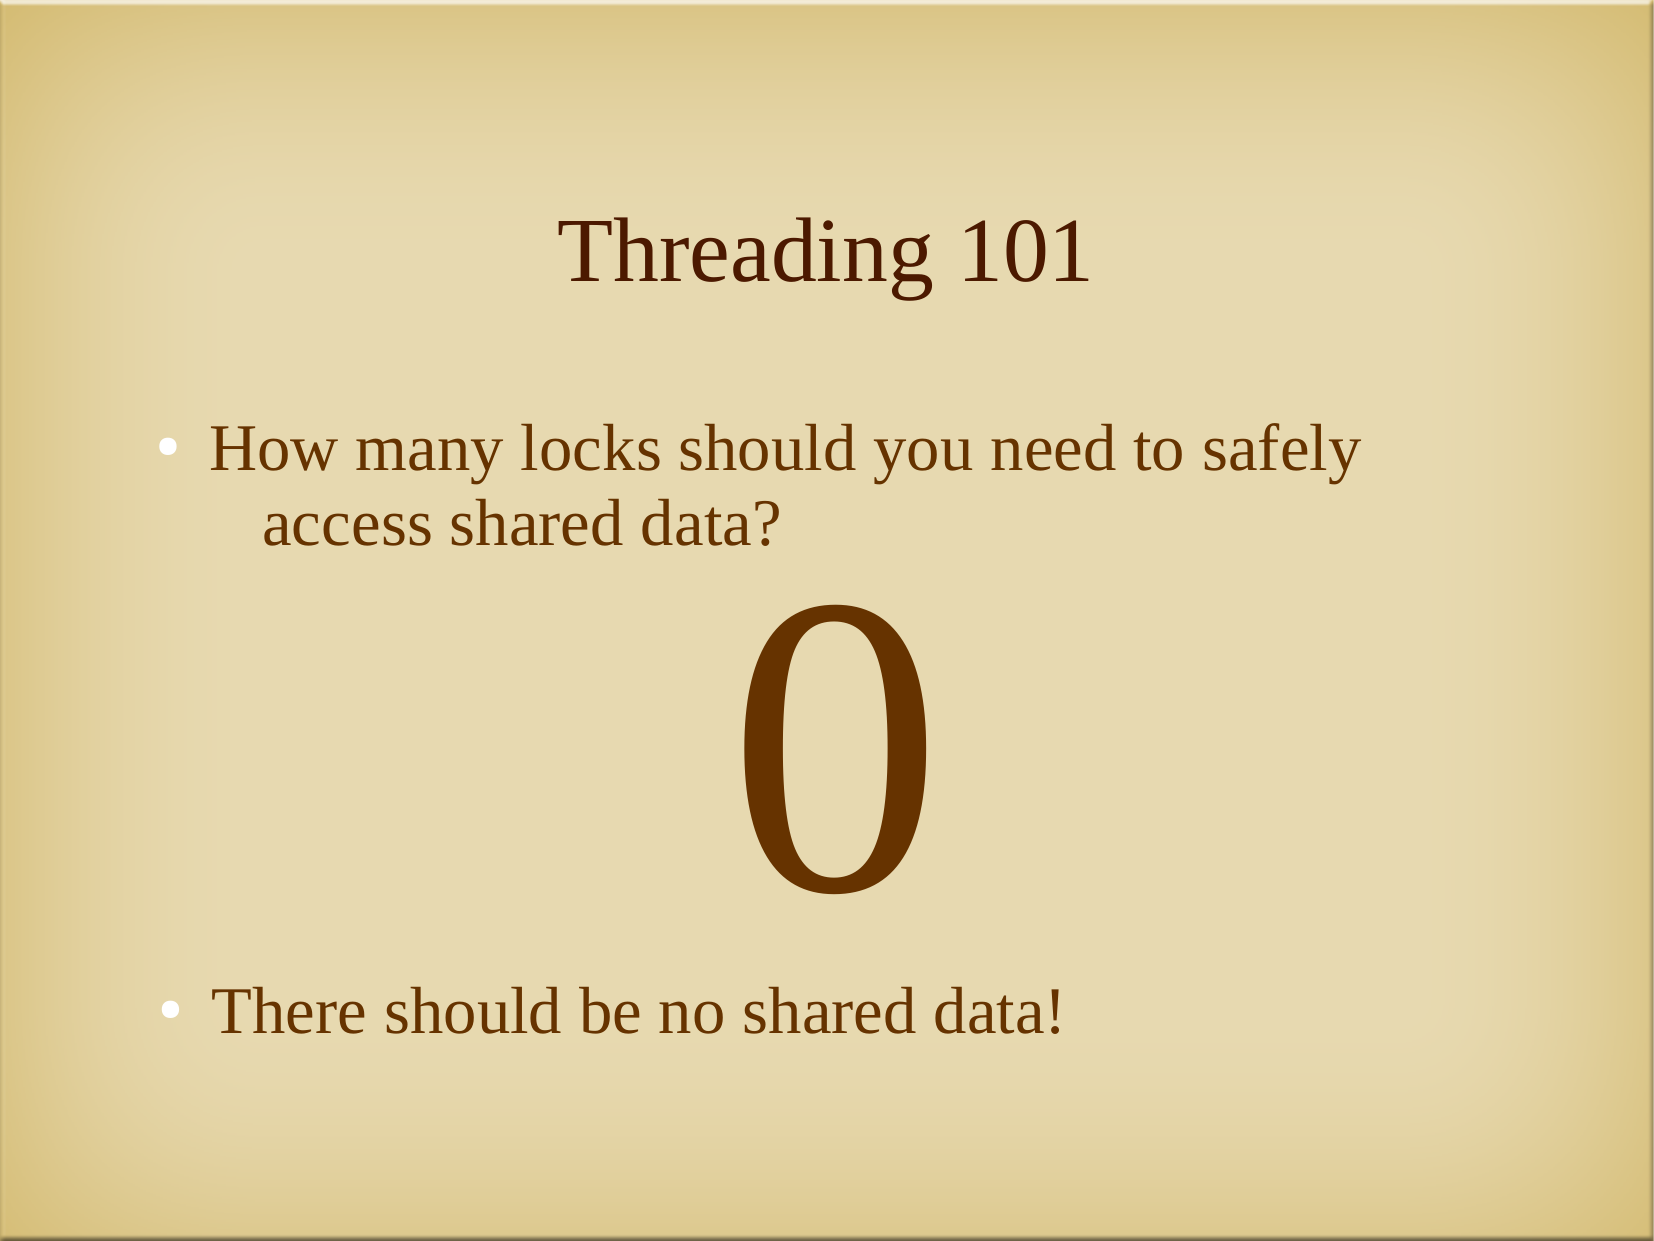

# Threading 101
How many locks should you need to safely access shared data?
0
There should be no shared data!